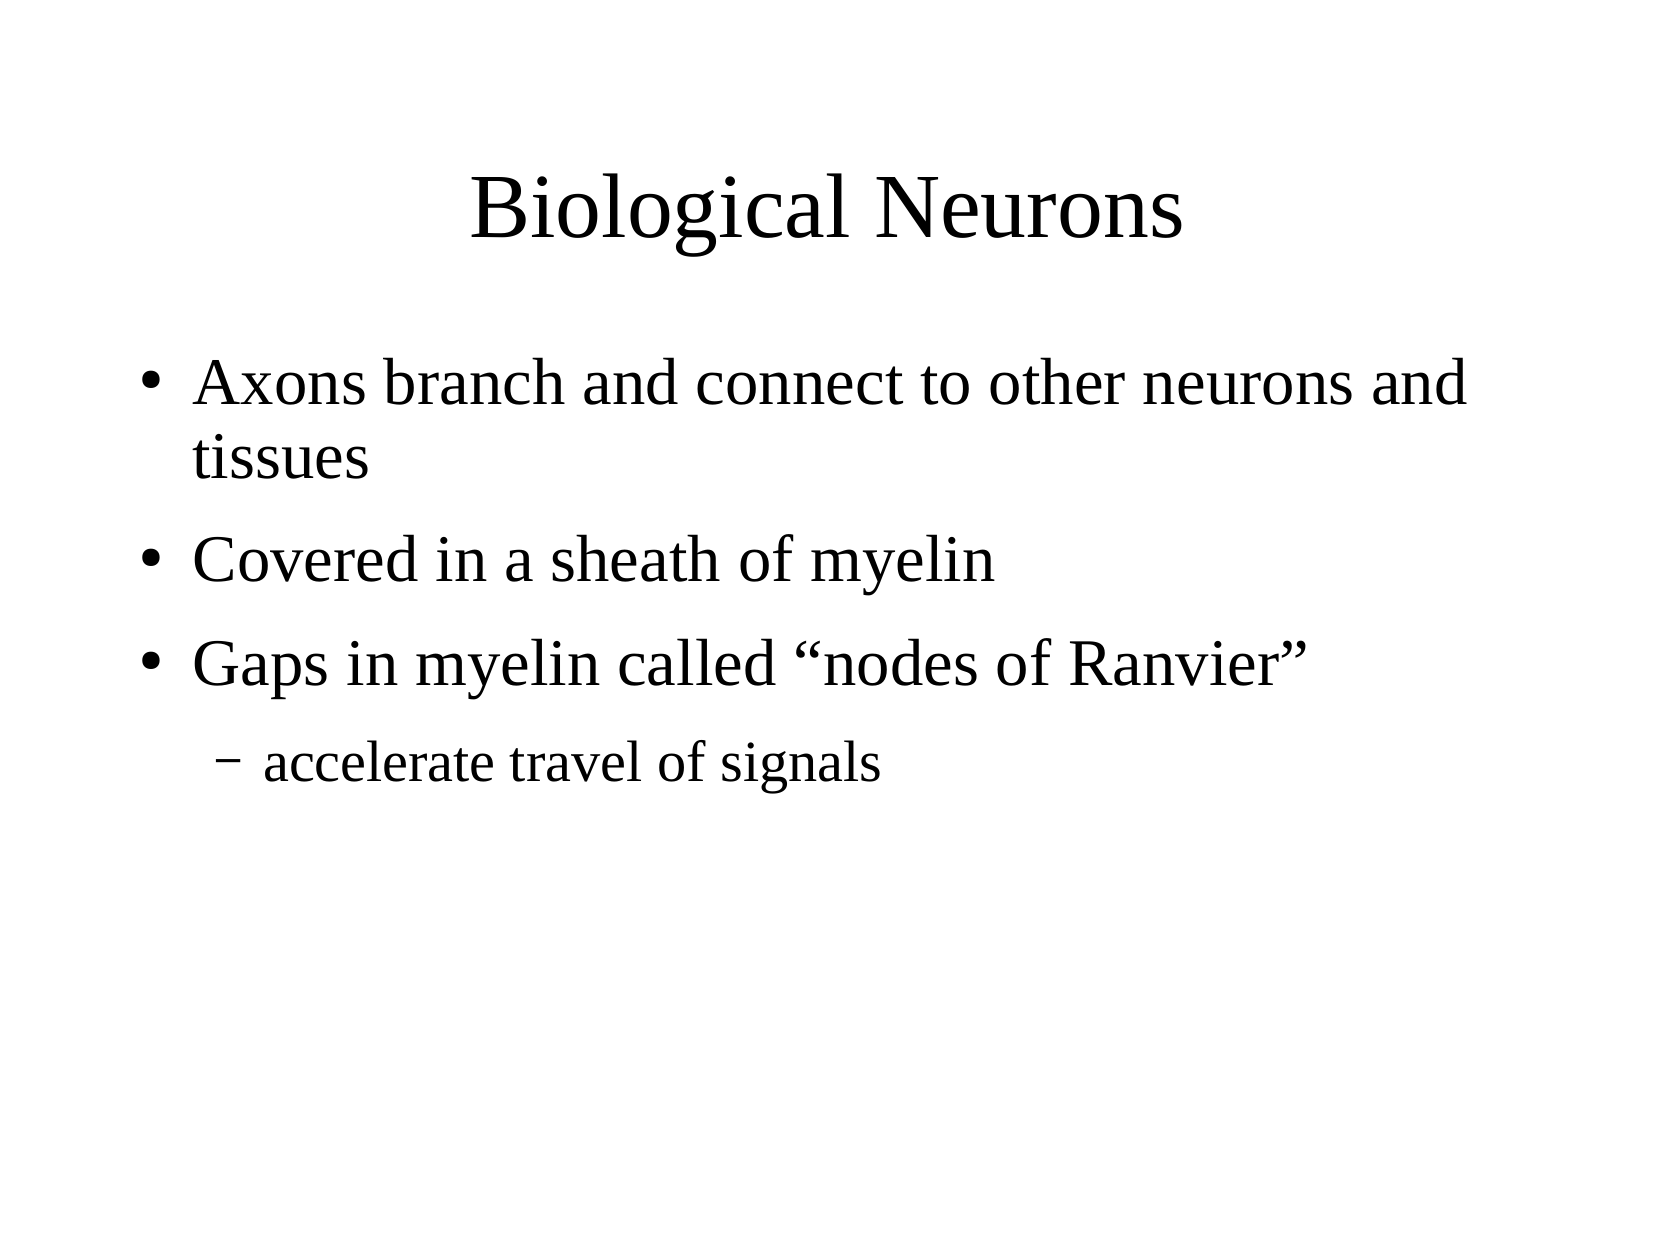

# Biological Neurons
Axons branch and connect to other neurons and tissues
Covered in a sheath of myelin
Gaps in myelin called “nodes of Ranvier”
accelerate travel of signals